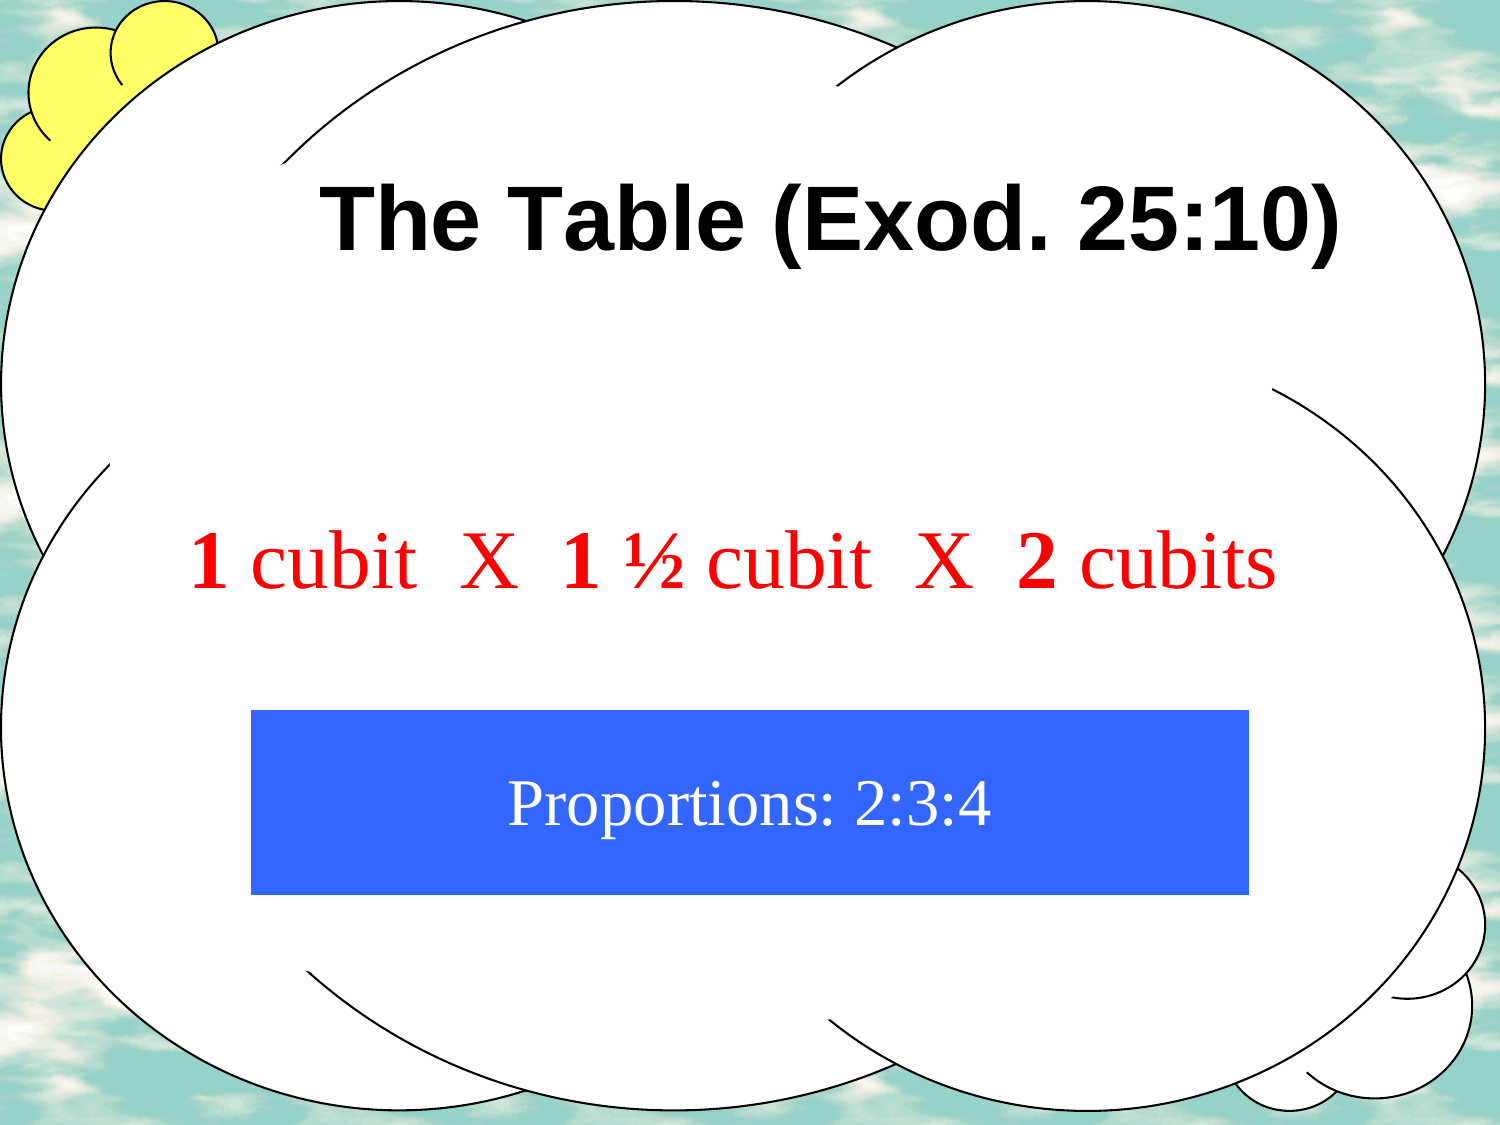

# The Table (Exod. 25:10)
1 cubit X 1 ½ cubit X 2 cubits
Proportions: 2:3:4